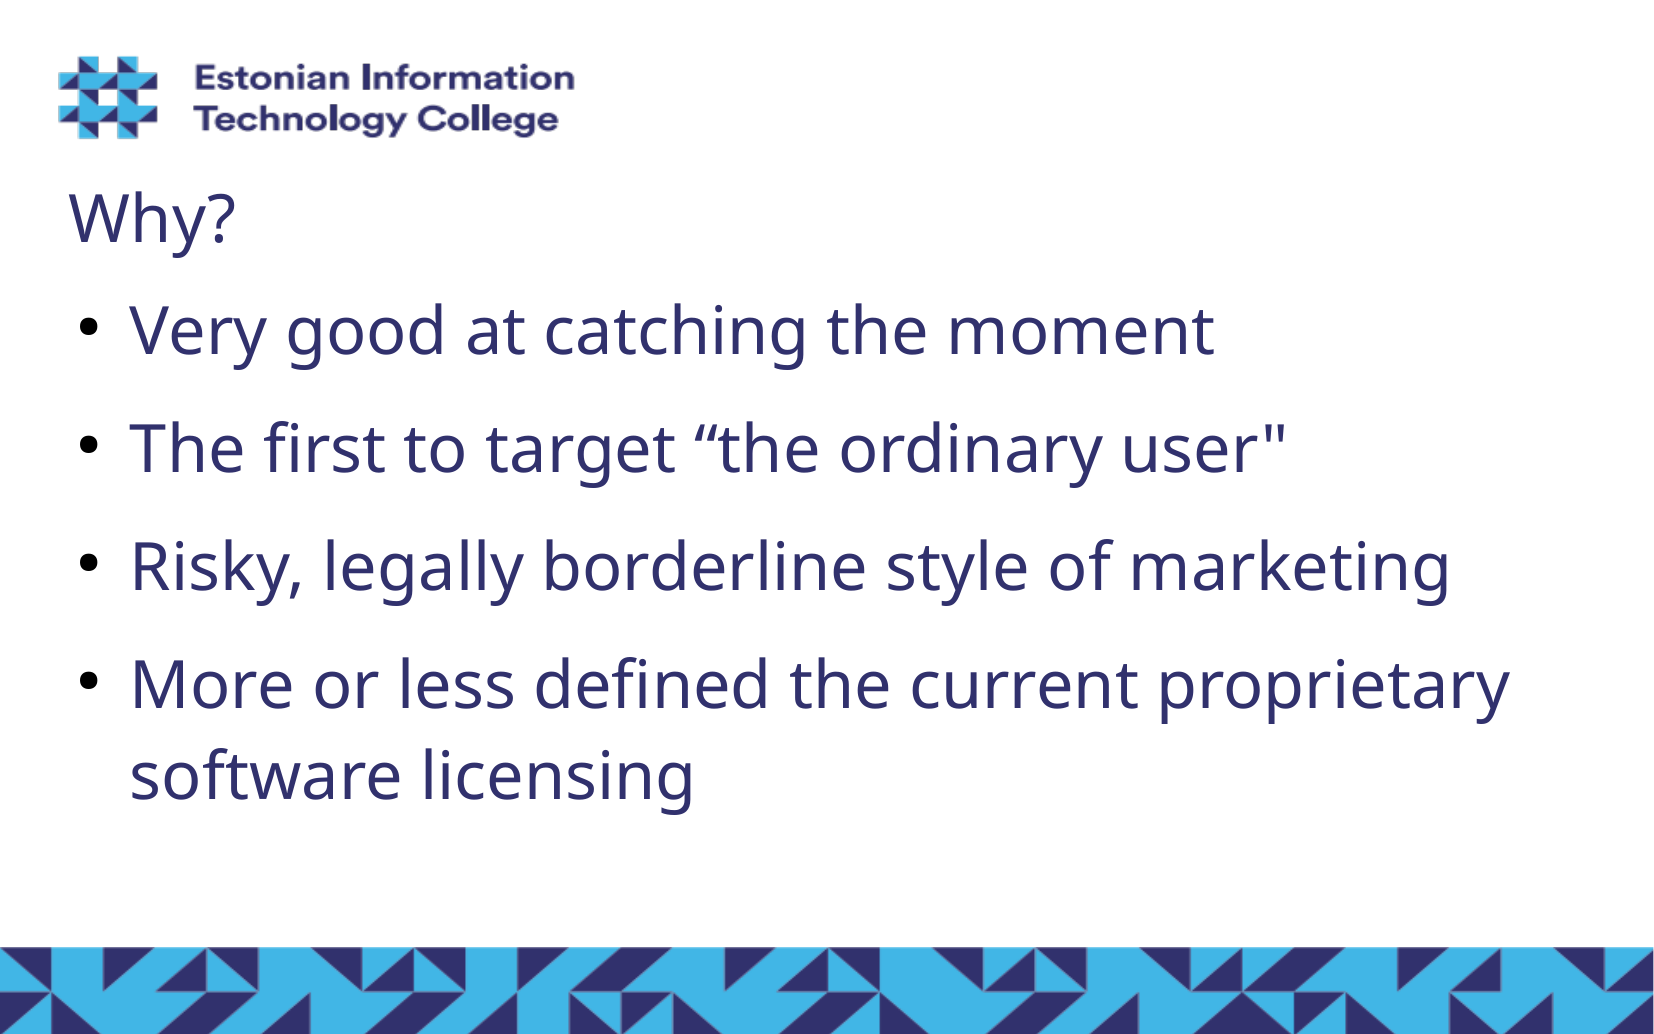

# Why?
Very good at catching the moment
The first to target “the ordinary user"
Risky, legally borderline style of marketing
More or less defined the current proprietary software licensing